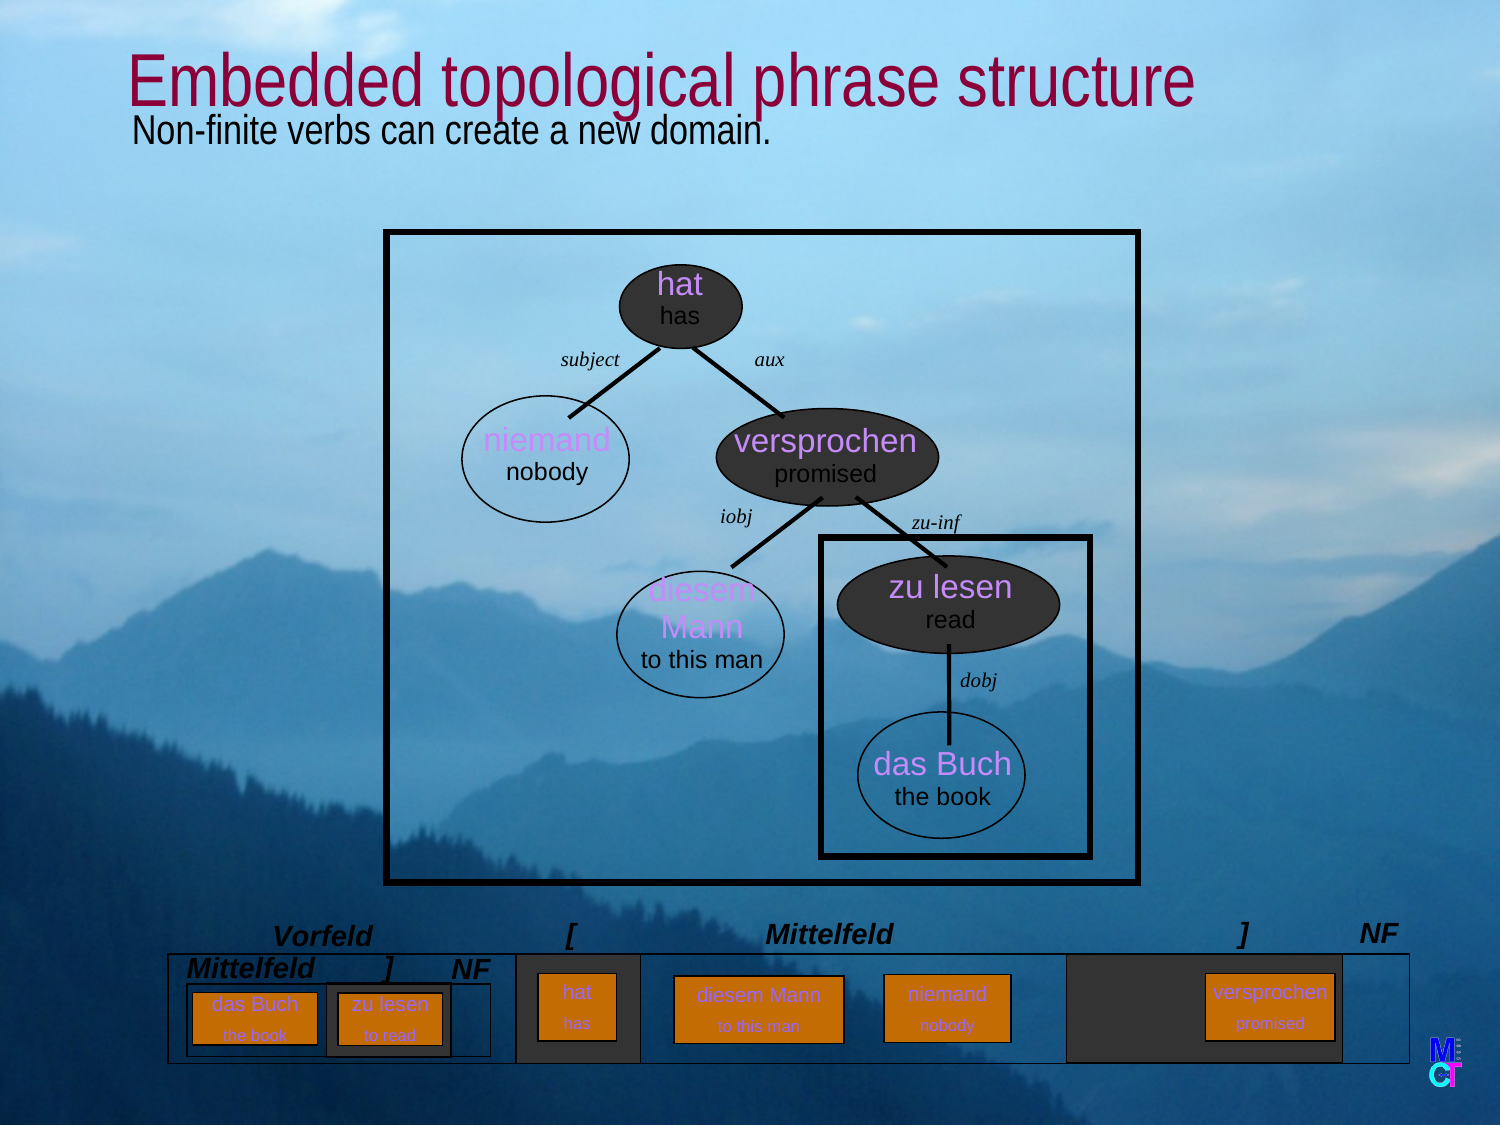

Embedded topological phrase structure
Non-finite verbs can create a new domain.
hat
has
subject
aux
niemand
nobody
versprochen
promised
iobj
zu-inf
zu lesen
read
diesem Mann
to this man
dobj
das Buch
the book
NF
]
[ 	 Mittelfeld
Vorfeld
]
Mittelfeld
NF
hat
has
versprochen
promised
niemand
nobody
diesem Mann
to this man
das Buch
the book
zu lesen
to read